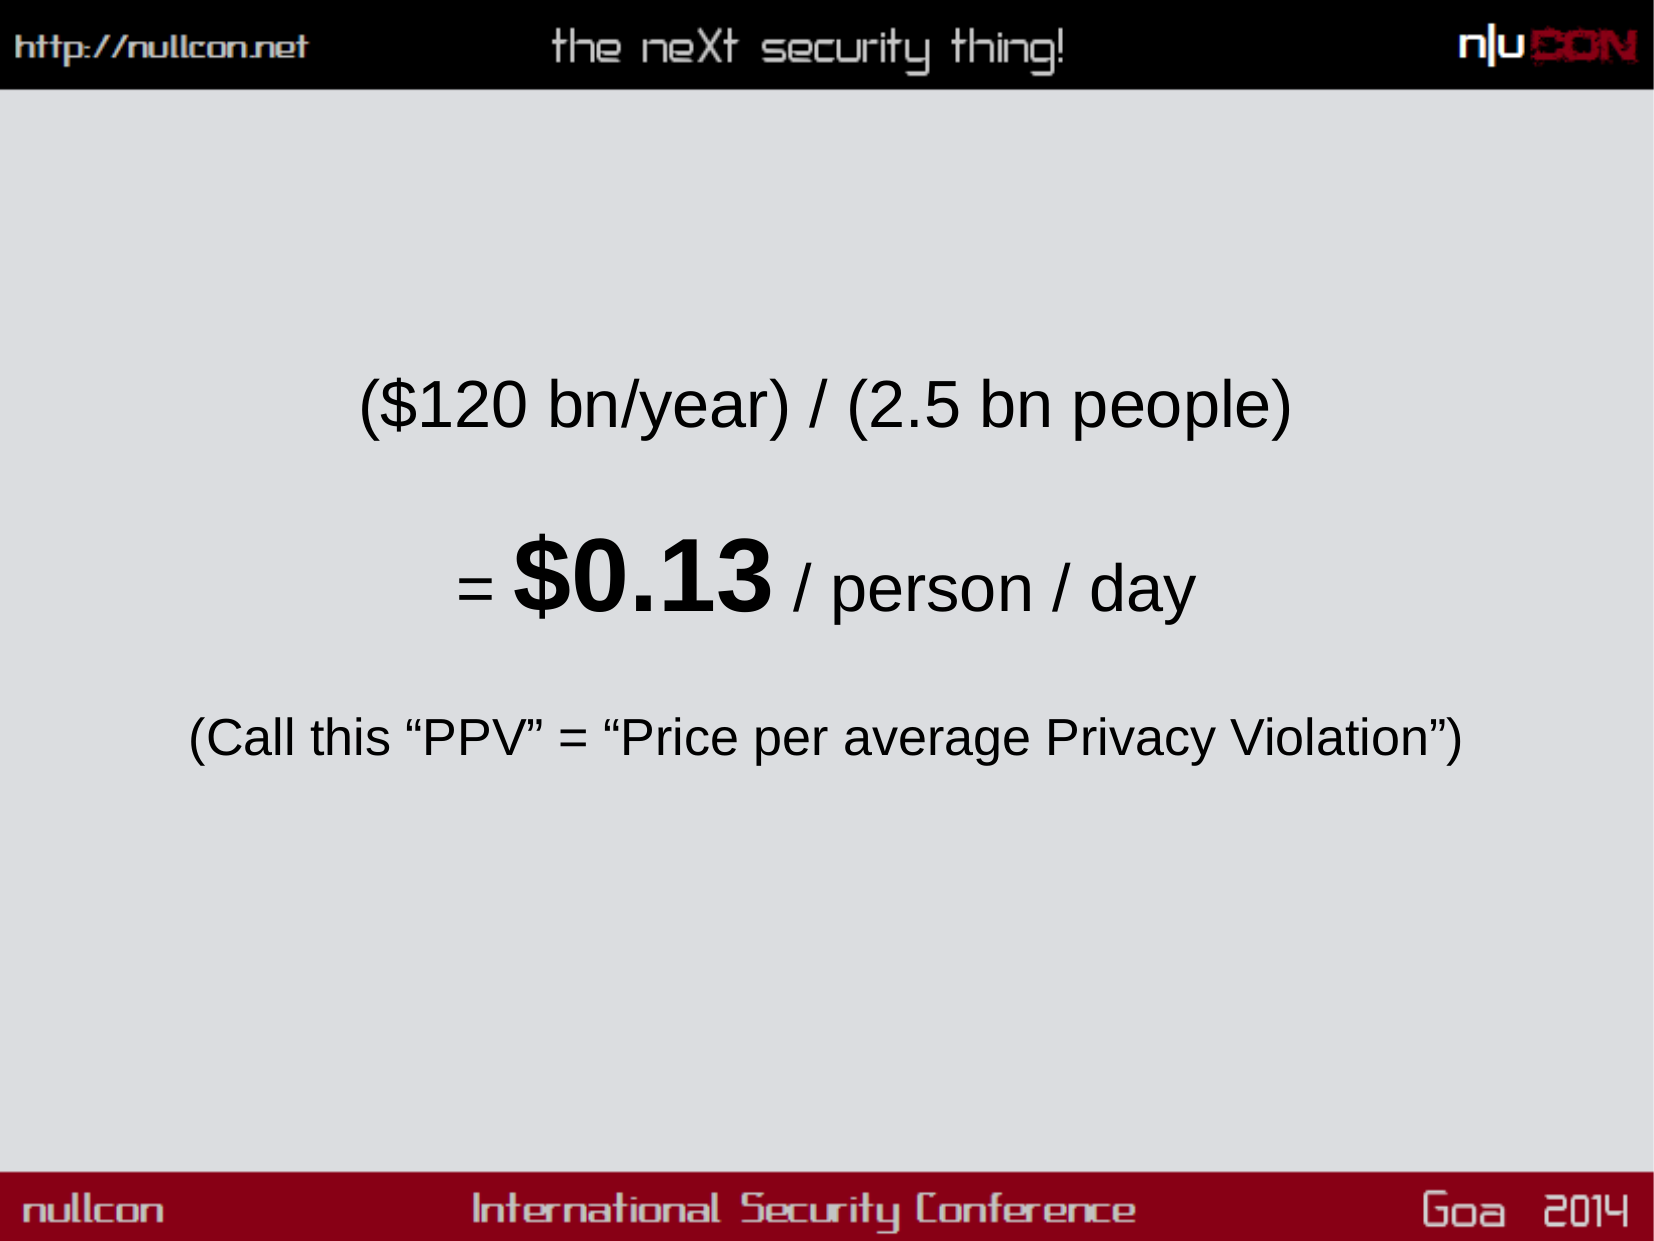

# ($120 bn/year) / (2.5 bn people)
= $0.13 / person / day
(Call this “PPV” = “Price per average Privacy Violation”)